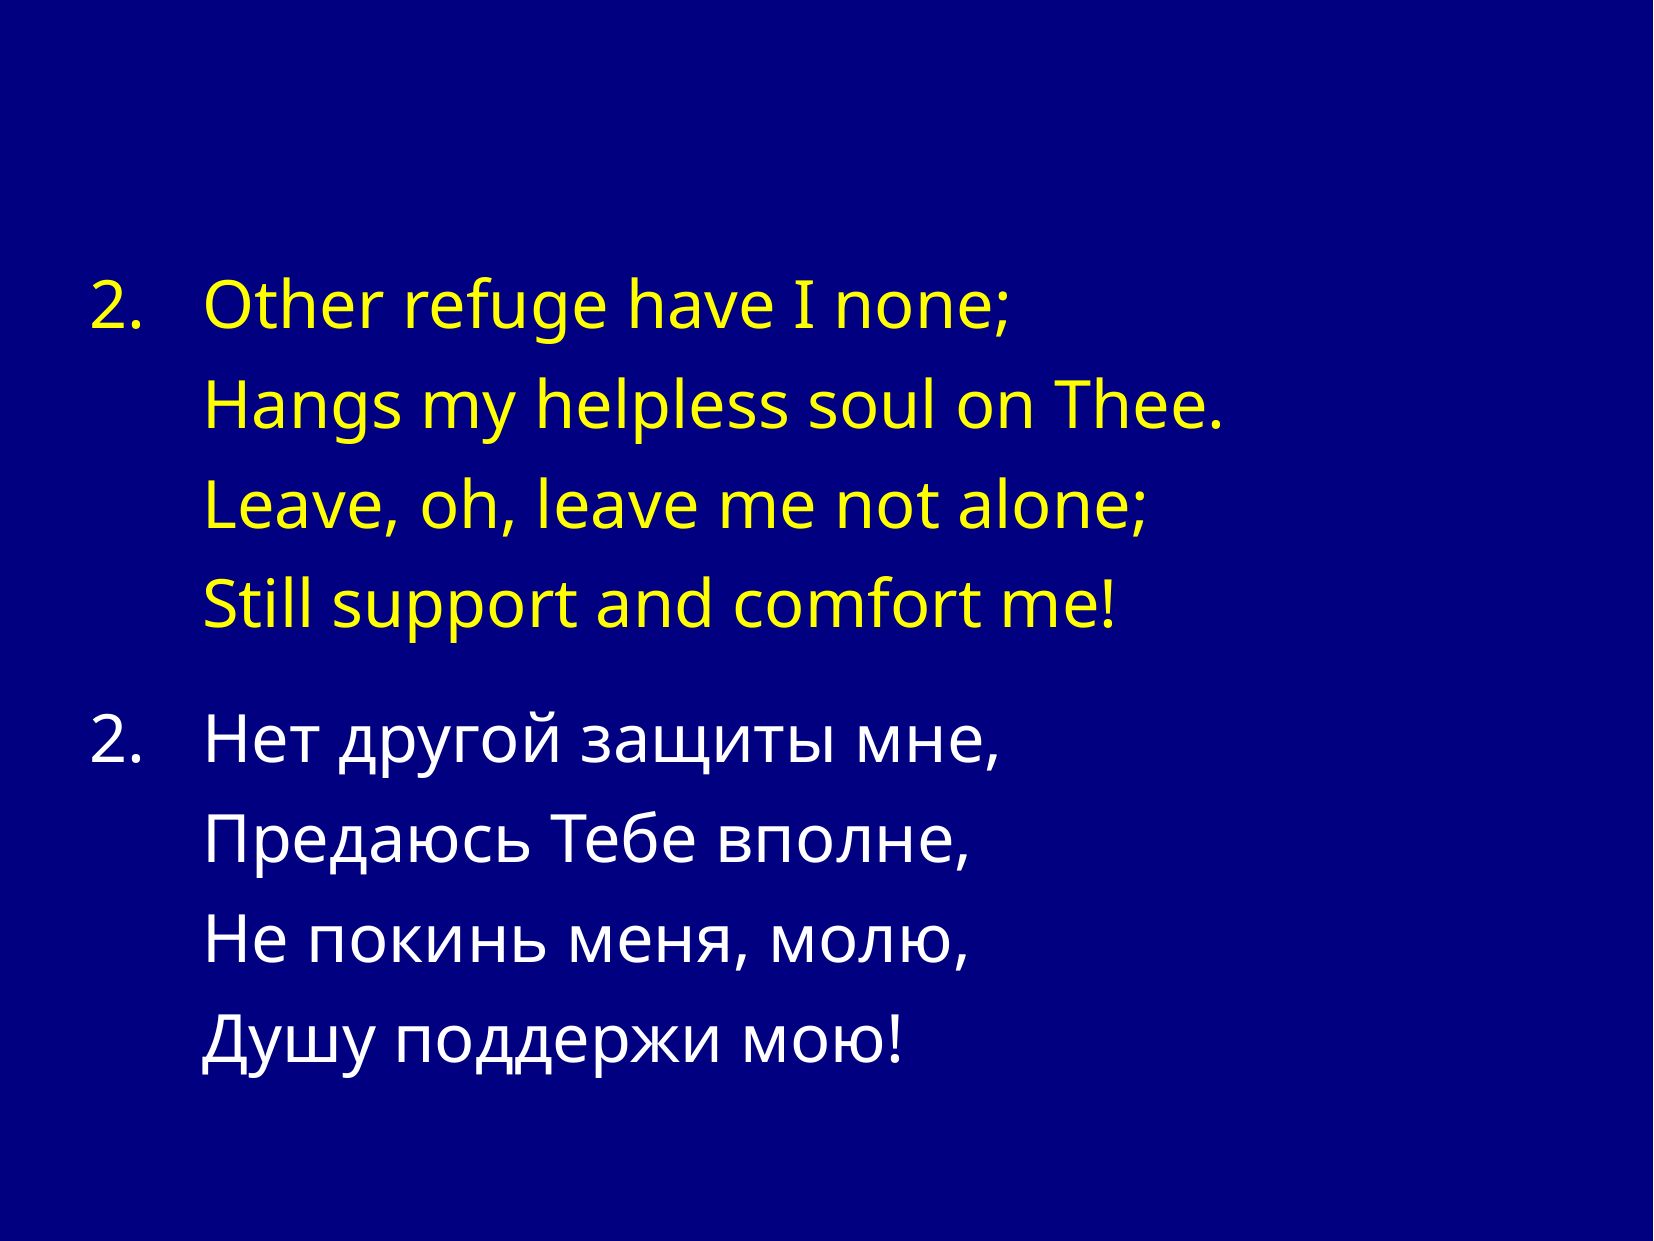

2.	Other refuge have I none;
	Hangs my helpless soul on Thee.
	Leave, oh, leave me not alone;
	Still support and comfort me!
2.	Нет другой защиты мне,
	Предаюсь Тебе вполне,
	Не покинь меня, молю,
	Душу поддержи мою!